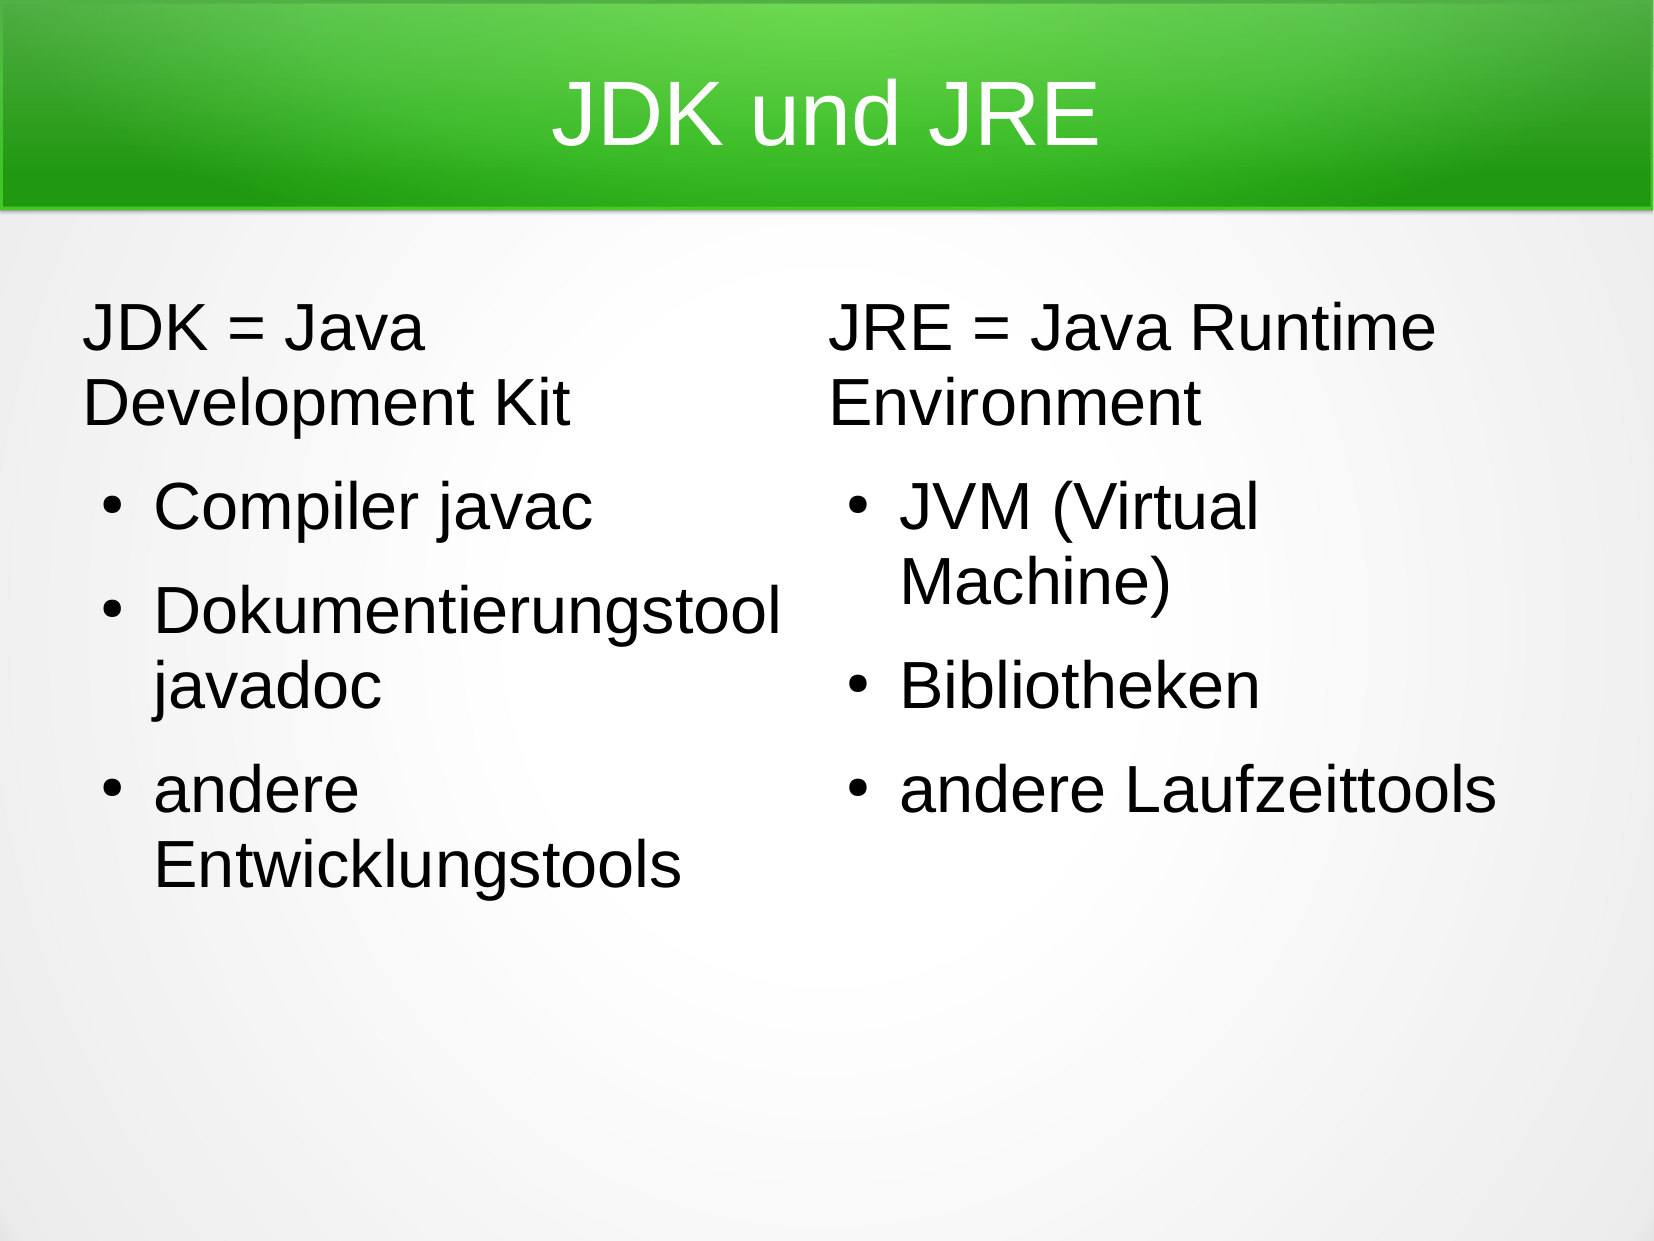

# JDK und JRE
JDK = Java Development Kit
Compiler javac
Dokumentierungstool javadoc
andere Entwicklungstools
JRE = Java Runtime Environment
JVM (Virtual Machine)
Bibliotheken
andere Laufzeittools